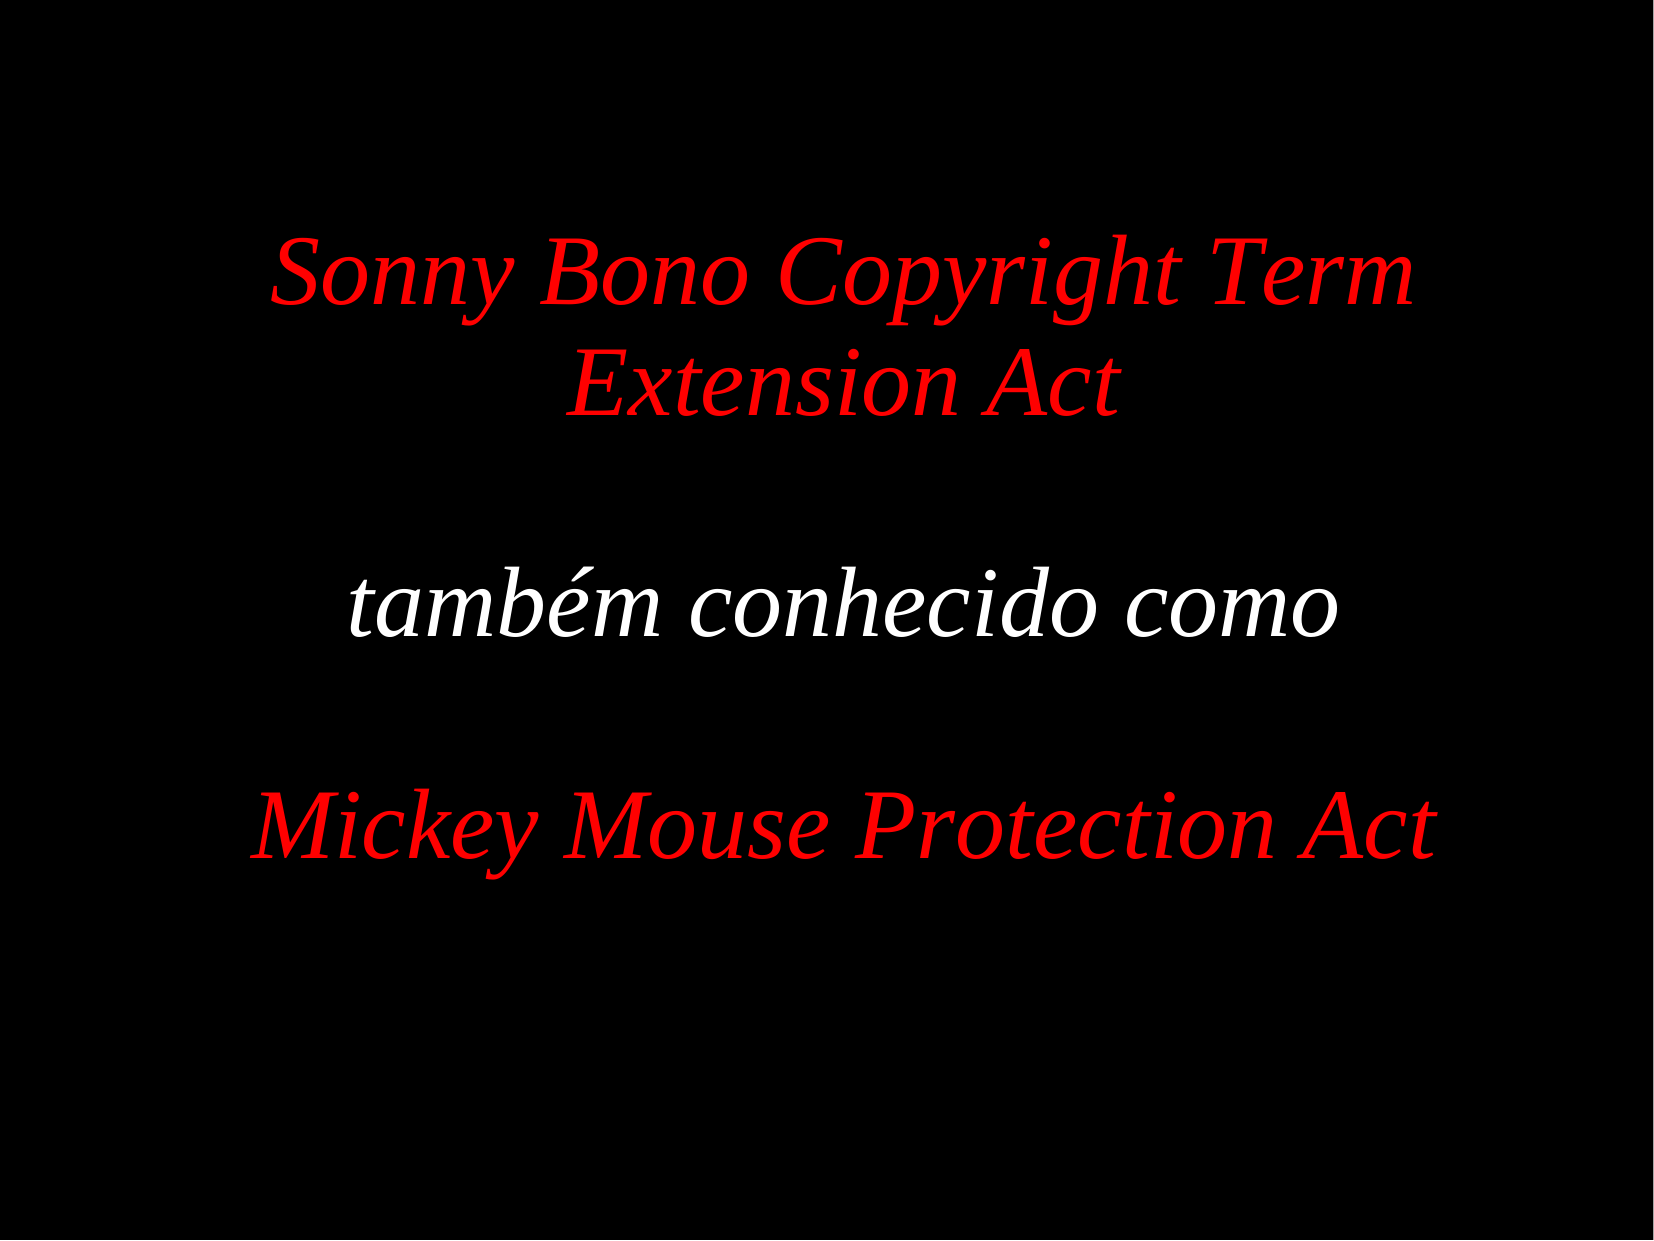

Sonny Bono Copyright Term Extension Act
também conhecido como
Mickey Mouse Protection Act